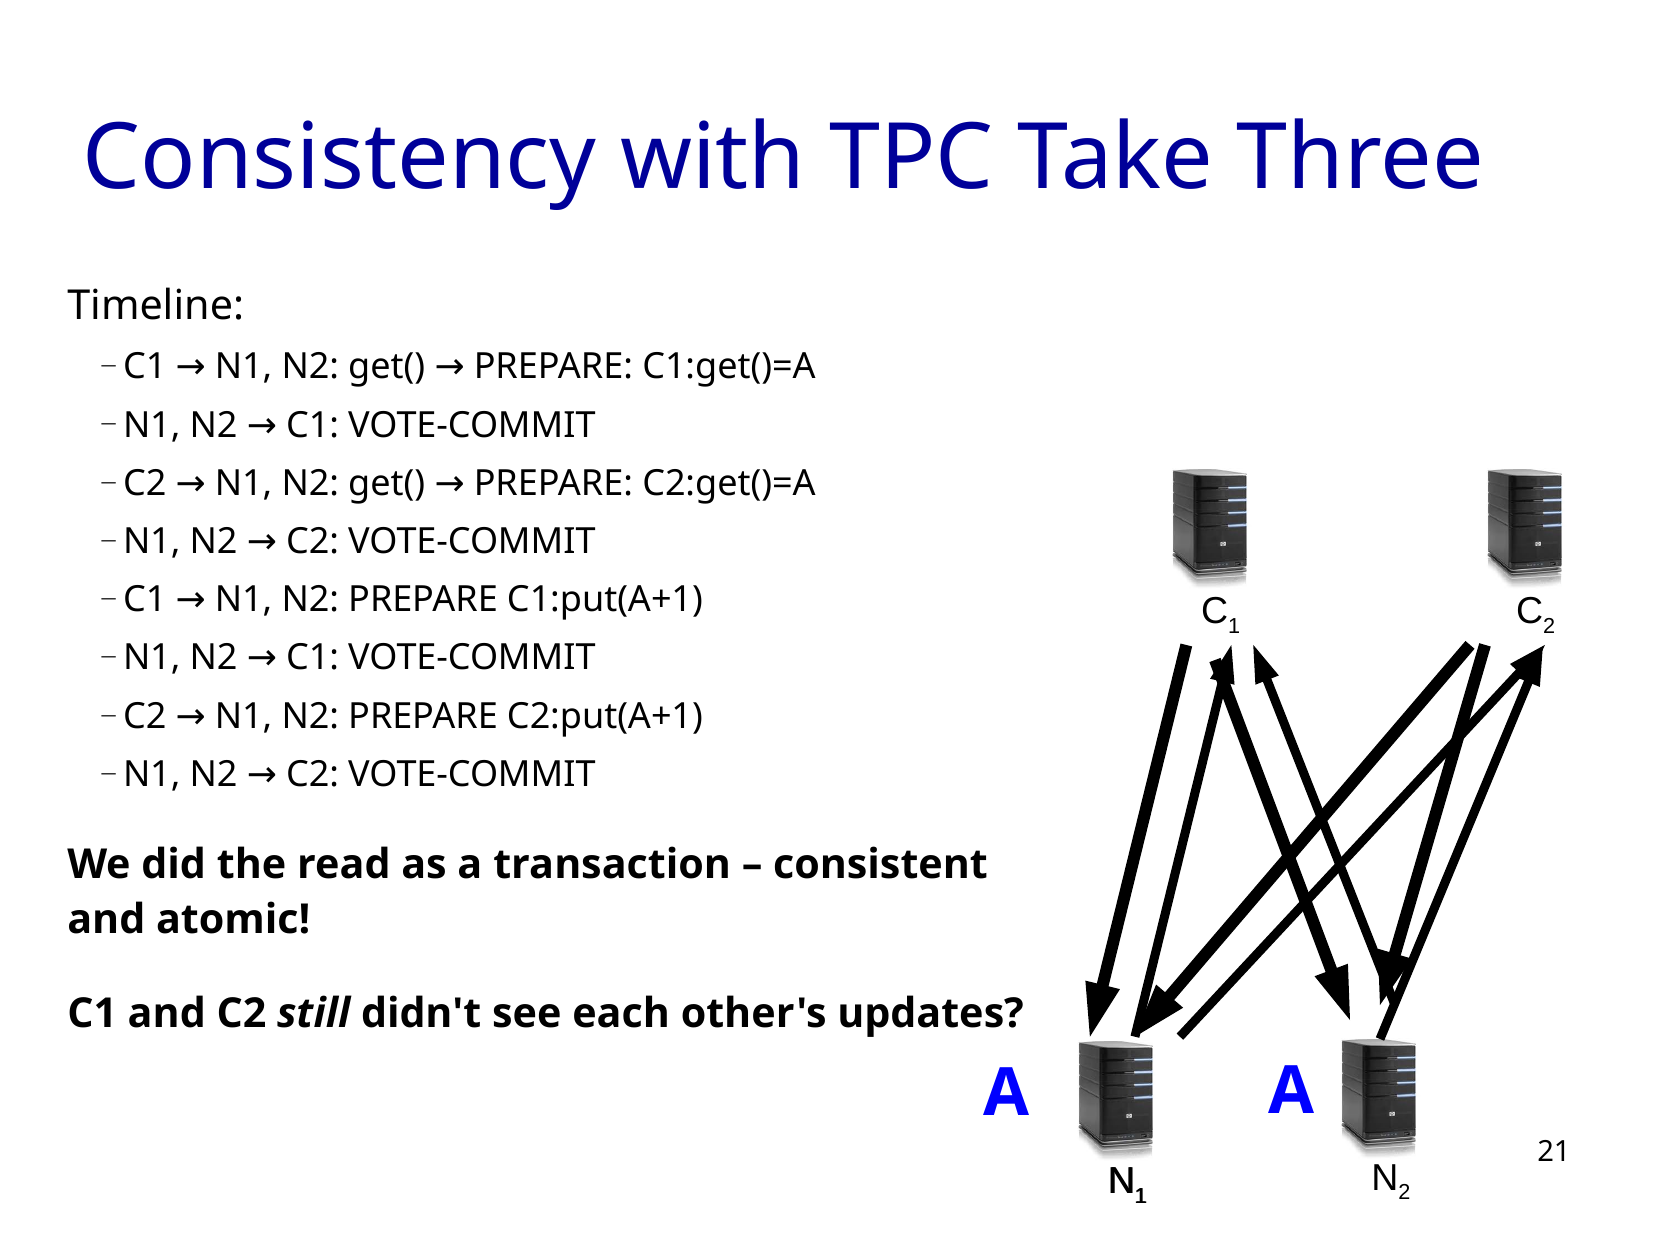

# Consistency with TPC Take Three
Timeline:
C1 → N1, N2: get() → PREPARE: C1:get()=A
N1, N2 → C1: VOTE-COMMIT
C2 → N1, N2: get() → PREPARE: C2:get()=A
N1, N2 → C2: VOTE-COMMIT
C1 → N1, N2: PREPARE C1:put(A+1)
N1, N2 → C1: VOTE-COMMIT
C2 → N1, N2: PREPARE C2:put(A+1)
N1, N2 → C2: VOTE-COMMIT
We did the read as a transaction – consistent and atomic!
C1 and C2 still didn't see each other's updates?
C1
C2
A
A
21
N2
N1
N1